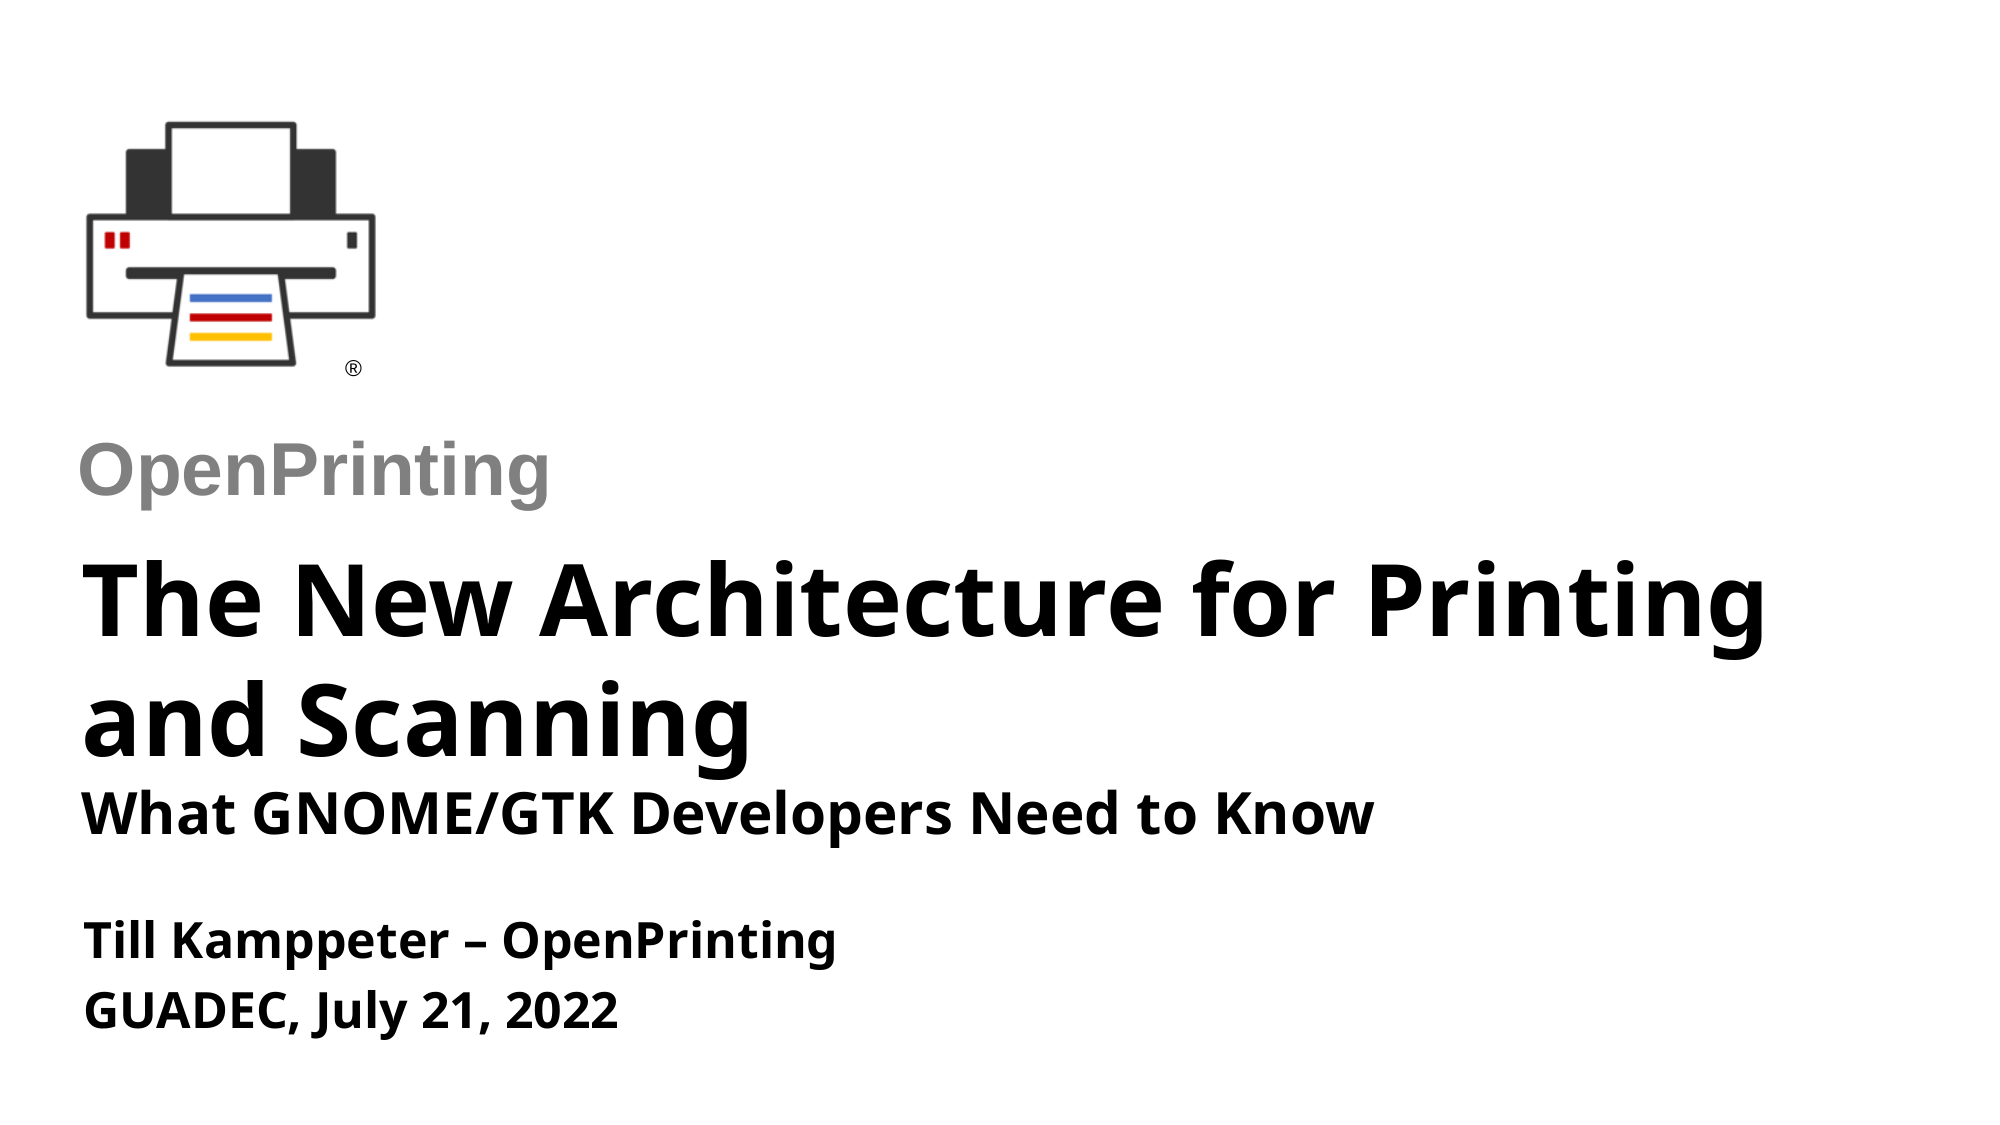

# The New Architecture for Printing and Scanning What GNOME/GTK Developers Need to Know
Till Kamppeter – OpenPrinting
GUADEC, July 21, 2022